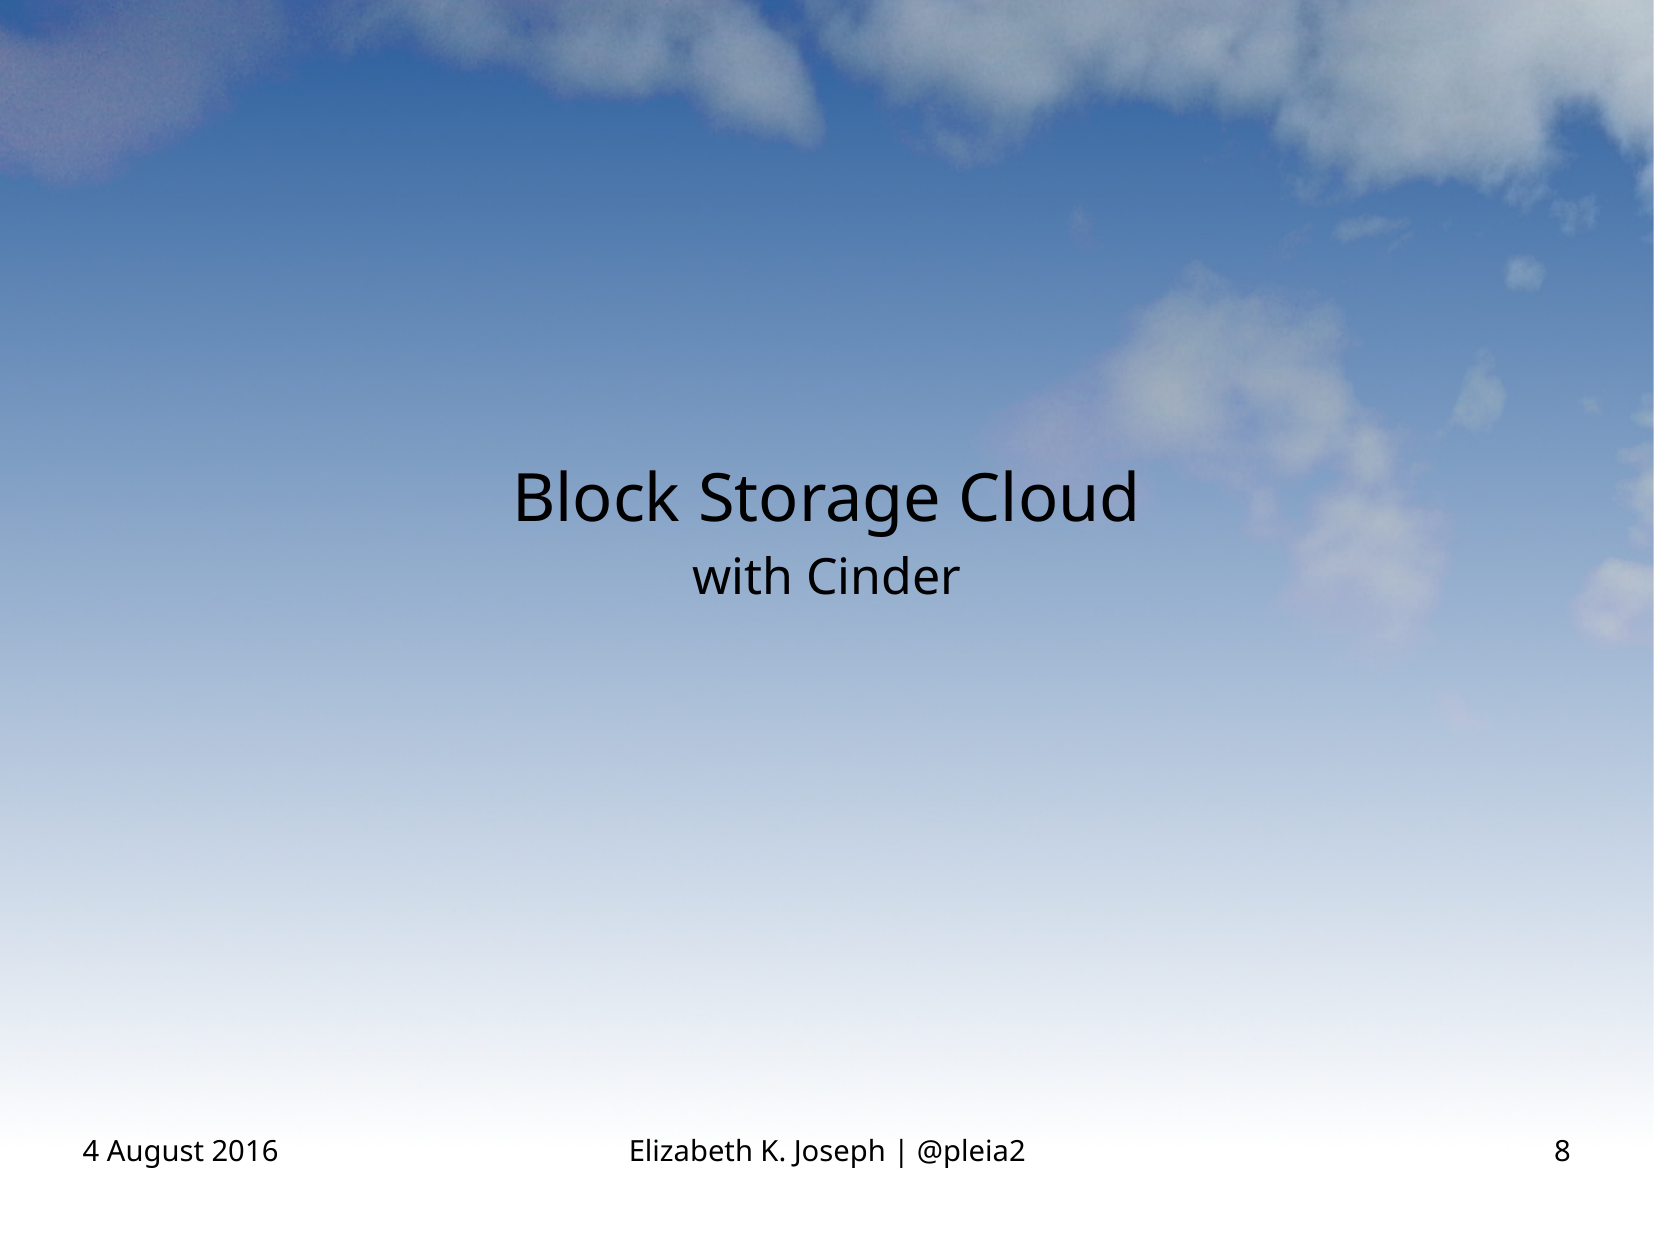

# Block Storage Cloud
with Cinder
4 August 2016
Elizabeth K. Joseph | @pleia2
8